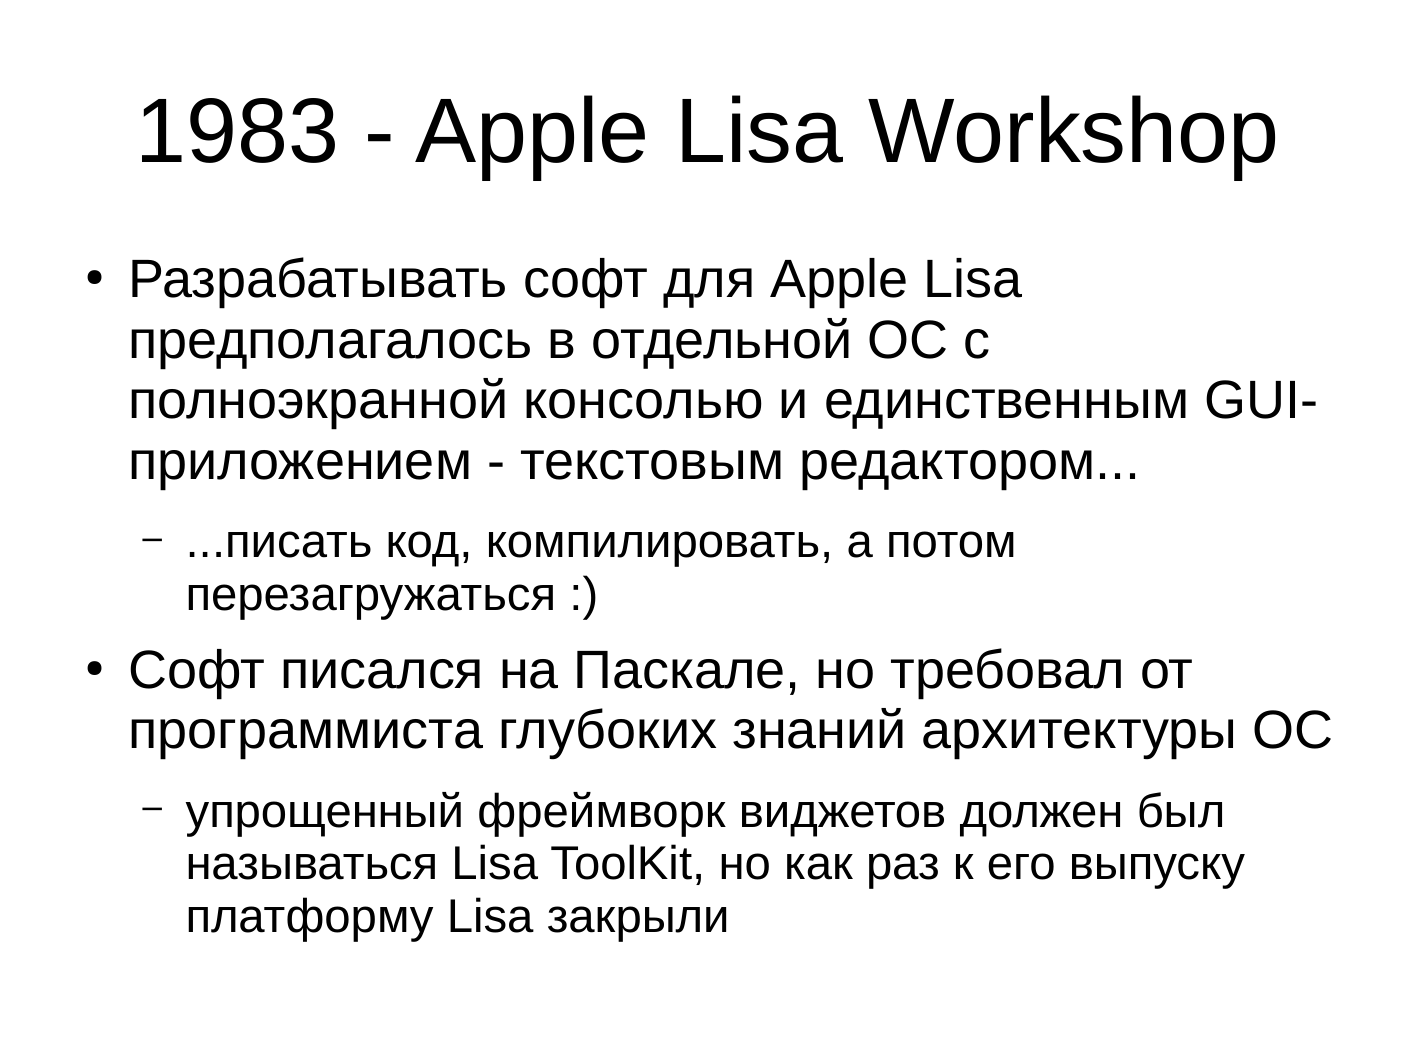

# 1983 - Apple Lisa Workshop
Разрабатывать софт для Apple Lisa предполагалось в отдельной ОС с полноэкранной консолью и единственным GUI-приложением - текстовым редактором...
...писать код, компилировать, а потом перезагружаться :)
Софт писался на Паскале, но требовал от программиста глубоких знаний архитектуры ОС
упрощенный фреймворк виджетов должен был называться Lisa ToolKit, но как раз к его выпуску платформу Lisa закрыли